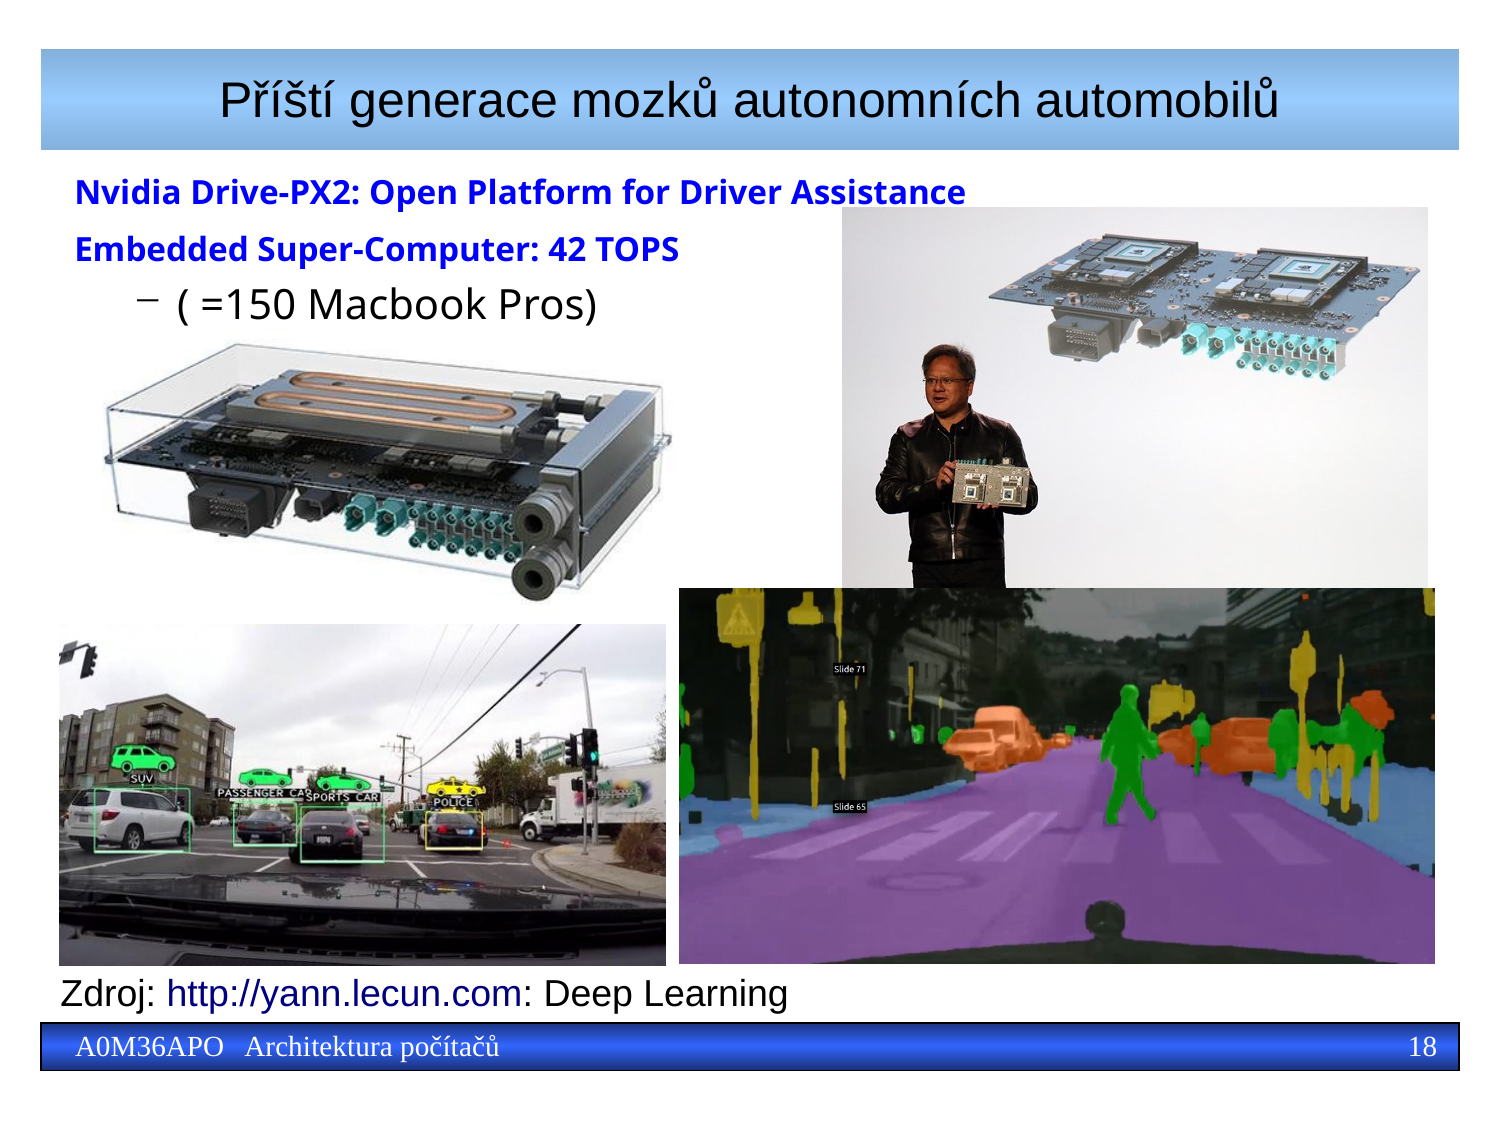

# Příští generace mozků autonomních automobilů
Nvidia Drive-PX2: Open Platform for Driver Assistance
Embedded Super-Computer: 42 TOPS
–
( =150 Macbook Pros)
Zdroj: http://yann.lecun.com: Deep Learning
A0M36APO Architektura počítačů
18